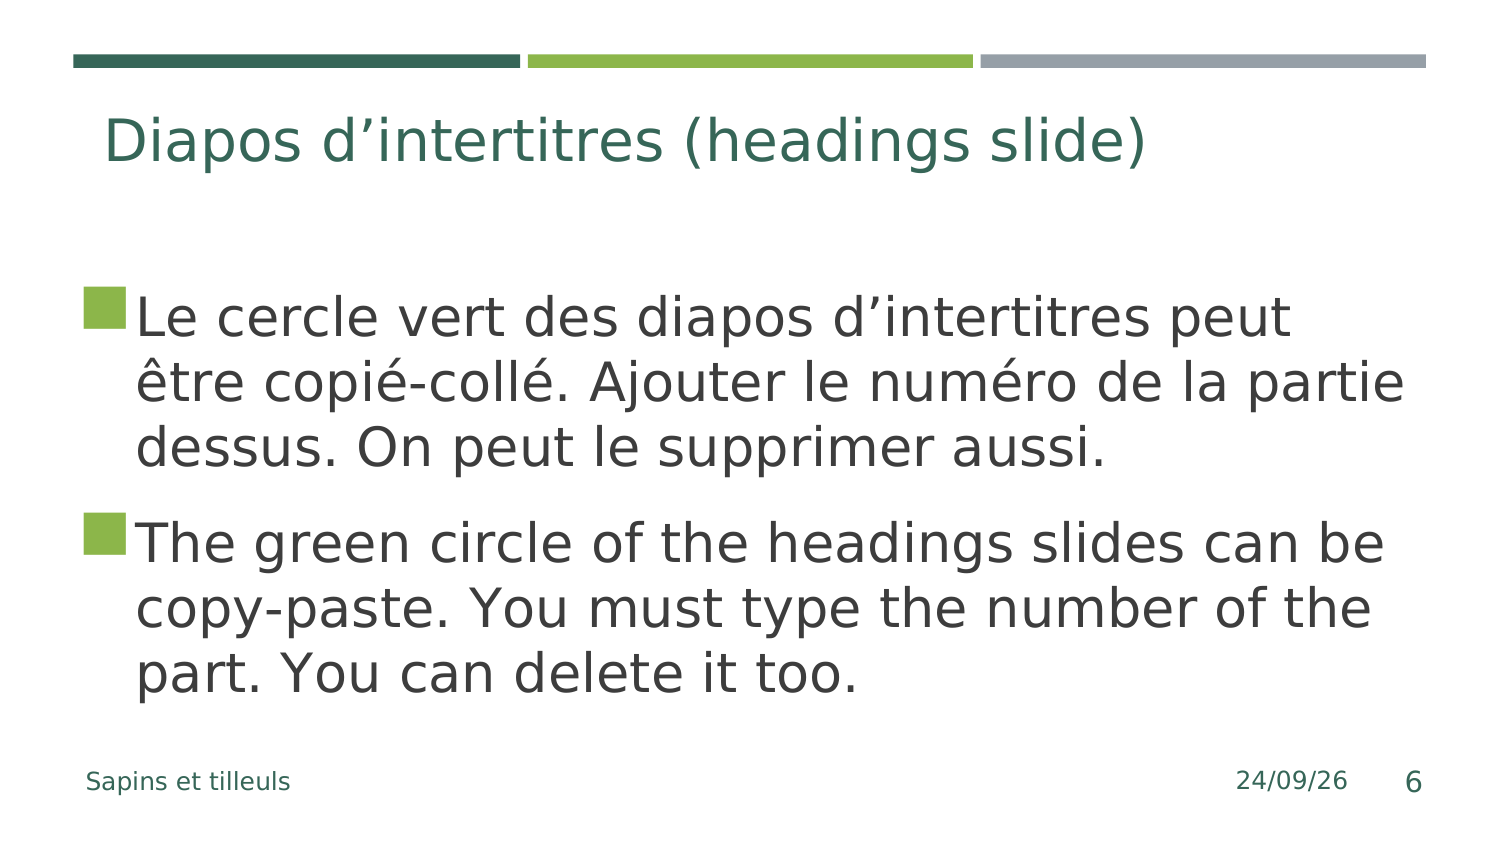

# Diapos d’intertitres (headings slide)
Le cercle vert des diapos d’intertitres peut être copié-collé. Ajouter le numéro de la partie dessus. On peut le supprimer aussi.
The green circle of the headings slides can be copy-paste. You must type the number of the part. You can delete it too.
Sapins et tilleuls
6